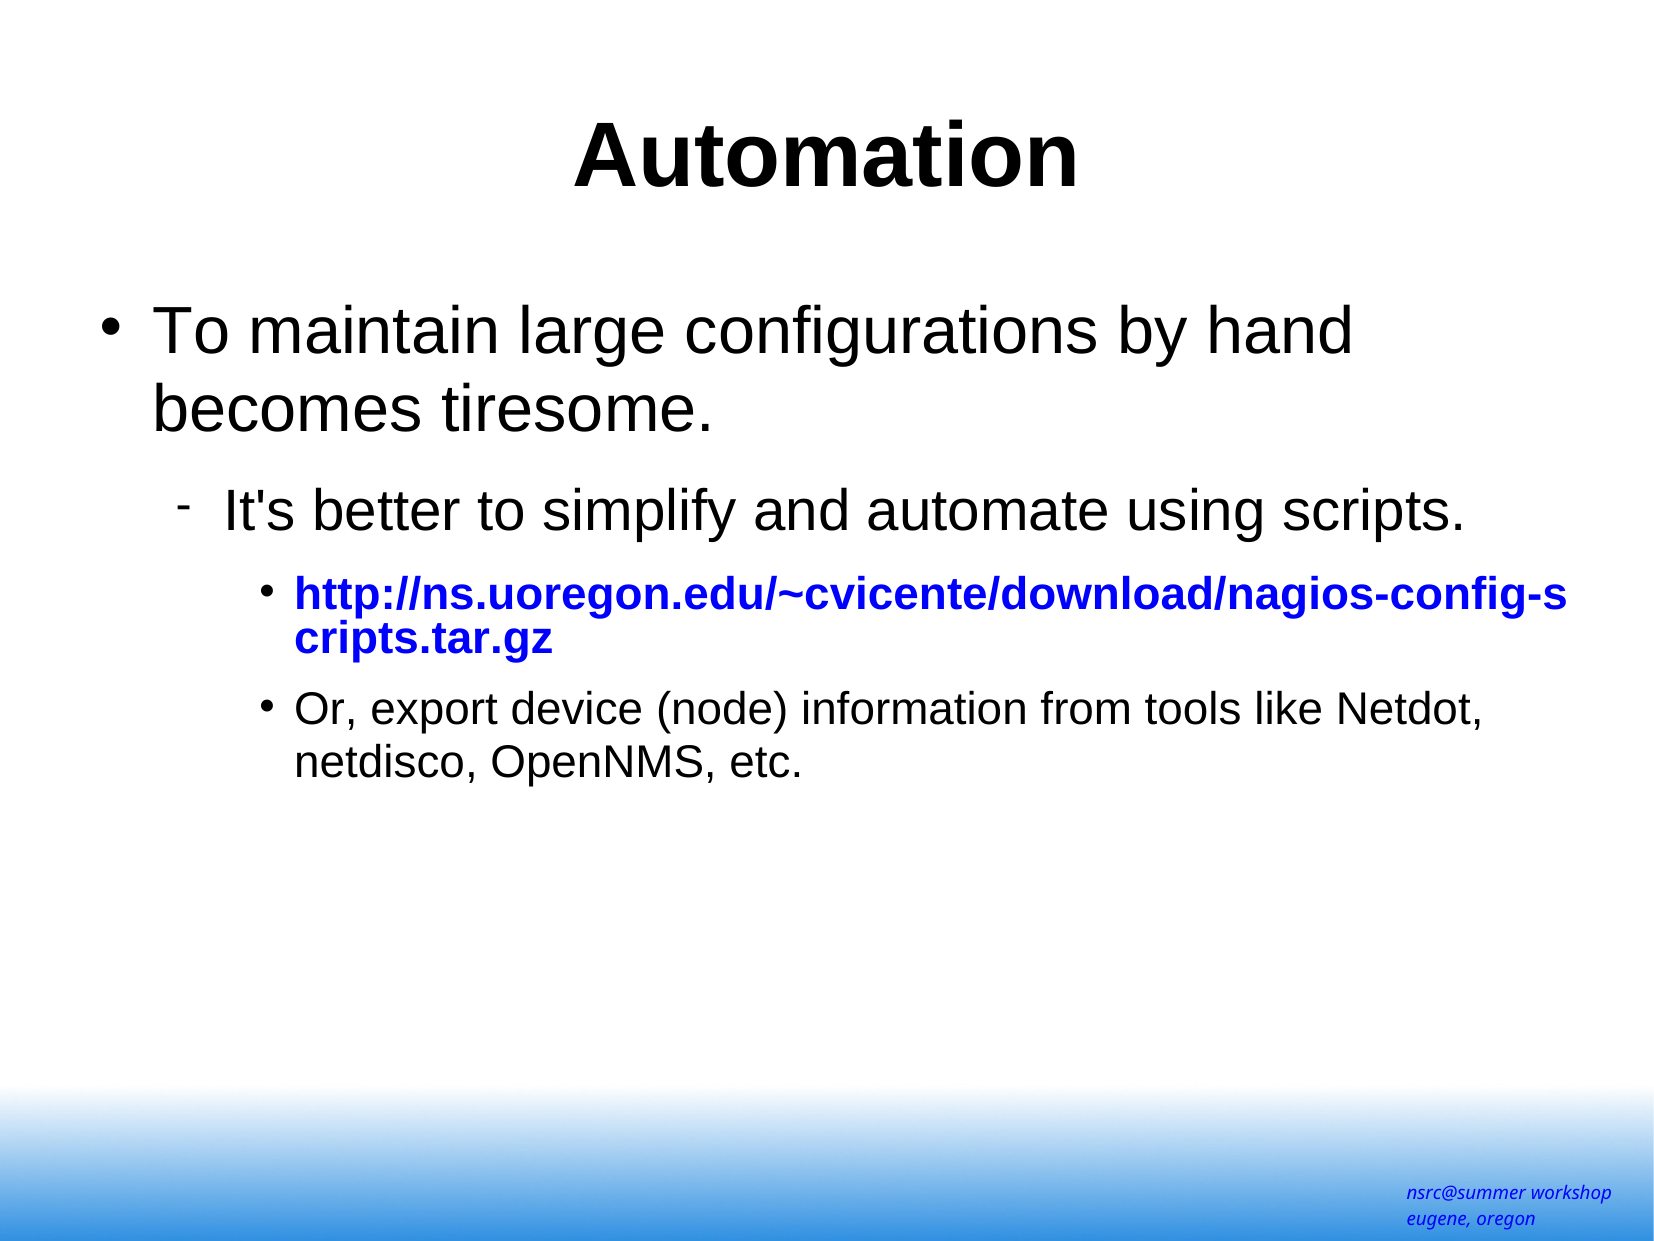

# Automation
To maintain large configurations by hand becomes tiresome.
It's better to simplify and automate using scripts.
http://ns.uoregon.edu/~cvicente/download/nagios-config-scripts.tar.gz
Or, export device (node) information from tools like Netdot, netdisco, OpenNMS, etc.